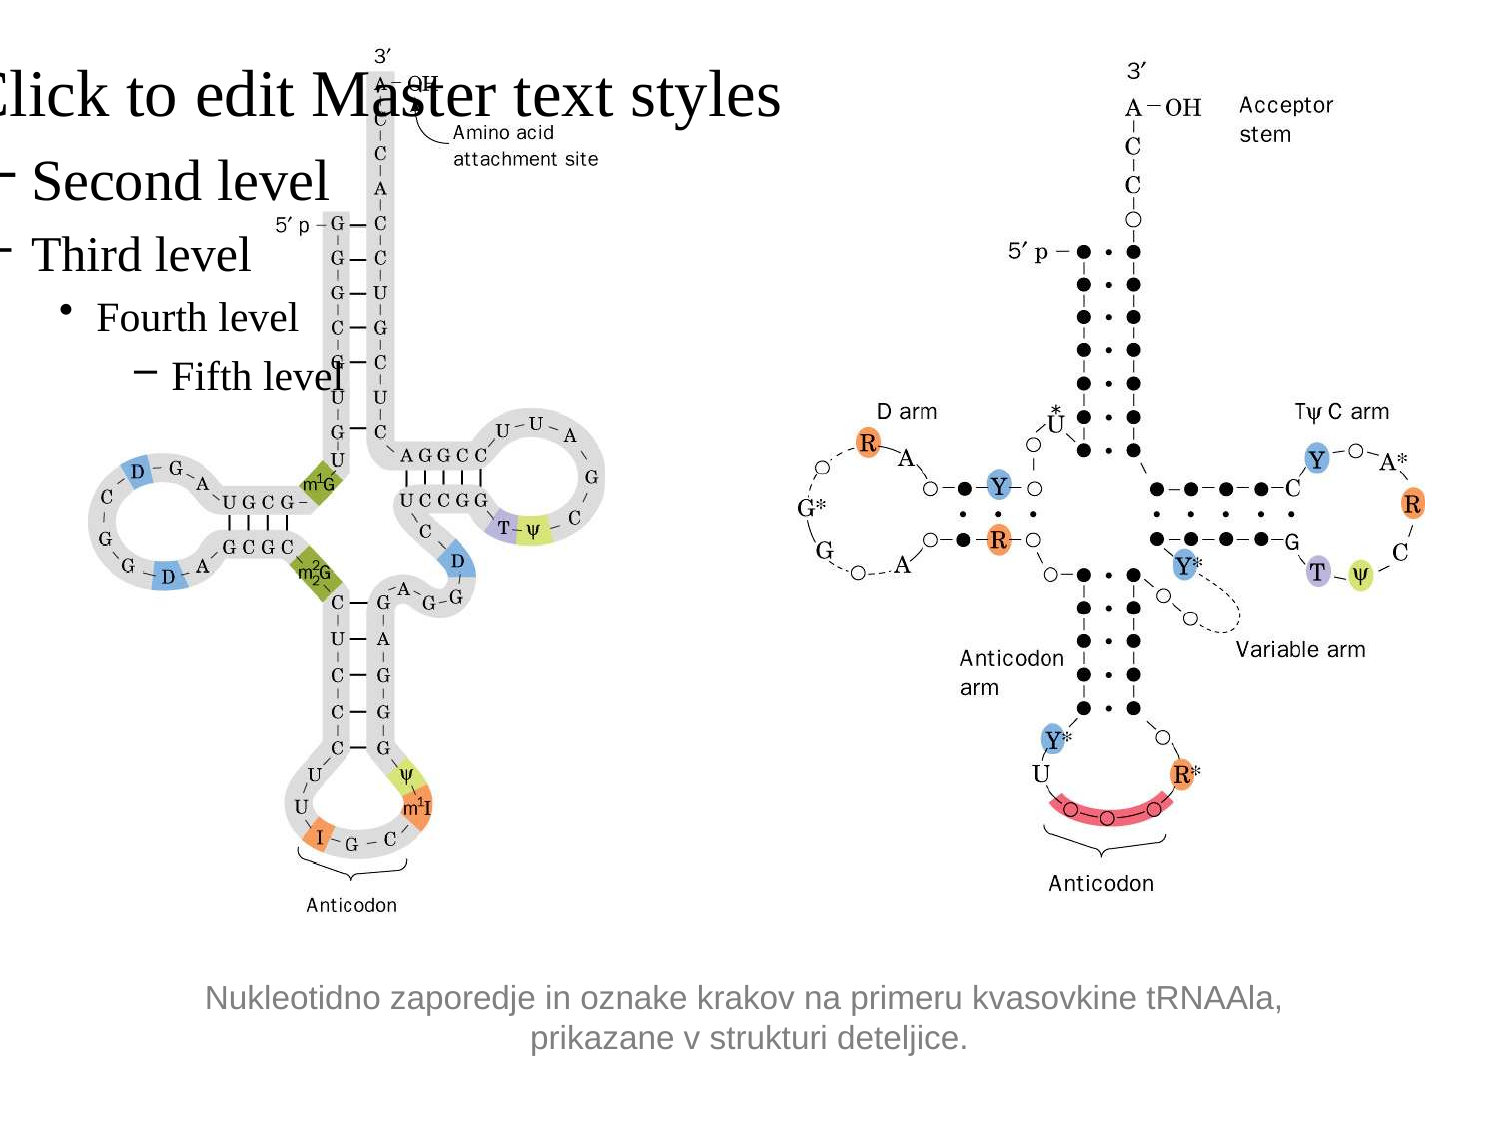

Click to edit Master text styles
Second level
Third level
Fourth level
Fifth level
# Nukleotidno zaporedje in oznake krakov na primeru kvasovkine tRNAAla, prikazane v strukturi deteljice.